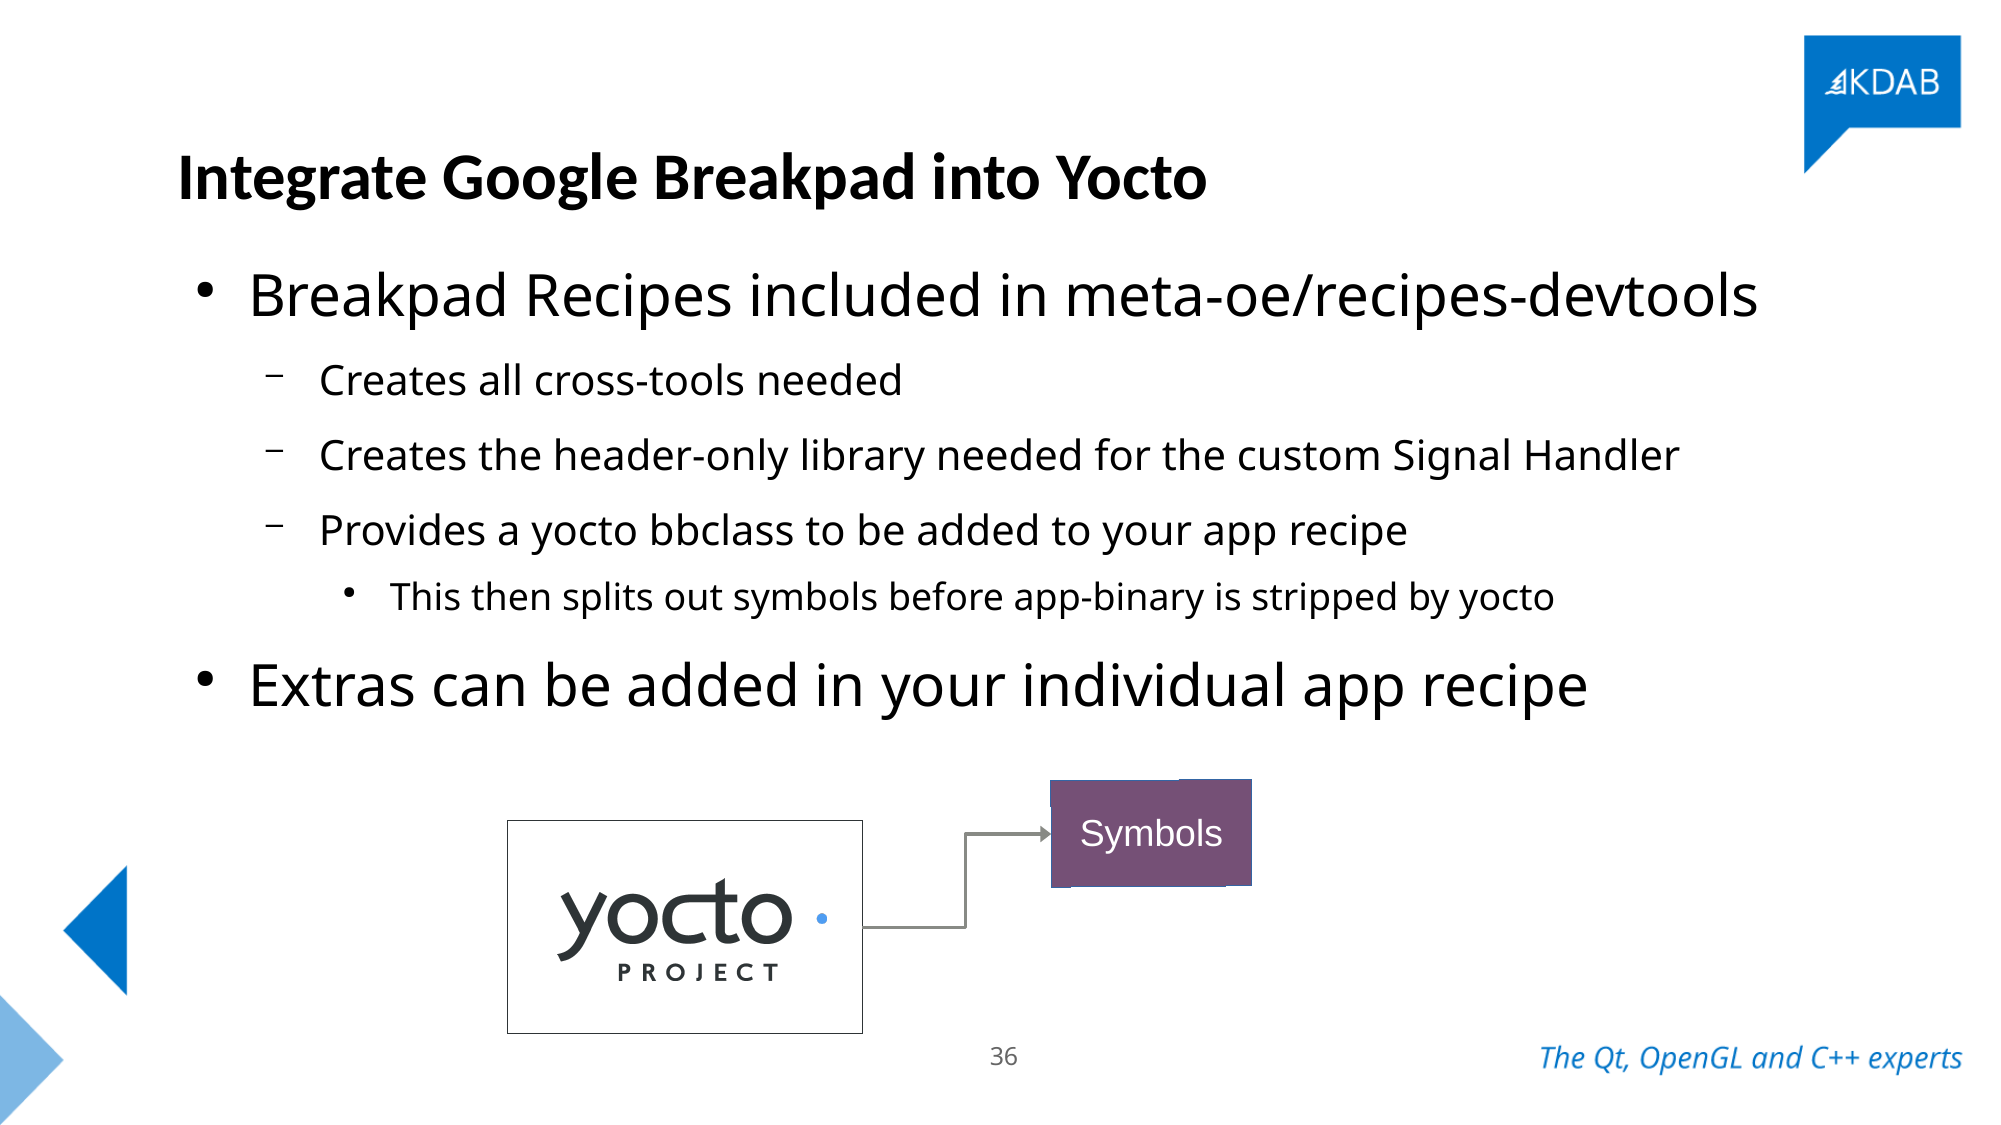

# Integrate Google Breakpad into Yocto
Breakpad Recipes included in meta-oe/recipes-devtools
Creates all cross-tools needed
Creates the header-only library needed for the custom Signal Handler
Provides a yocto bbclass to be added to your app recipe
This then splits out symbols before app-binary is stripped by yocto
Extras can be added in your individual app recipe
Symbols